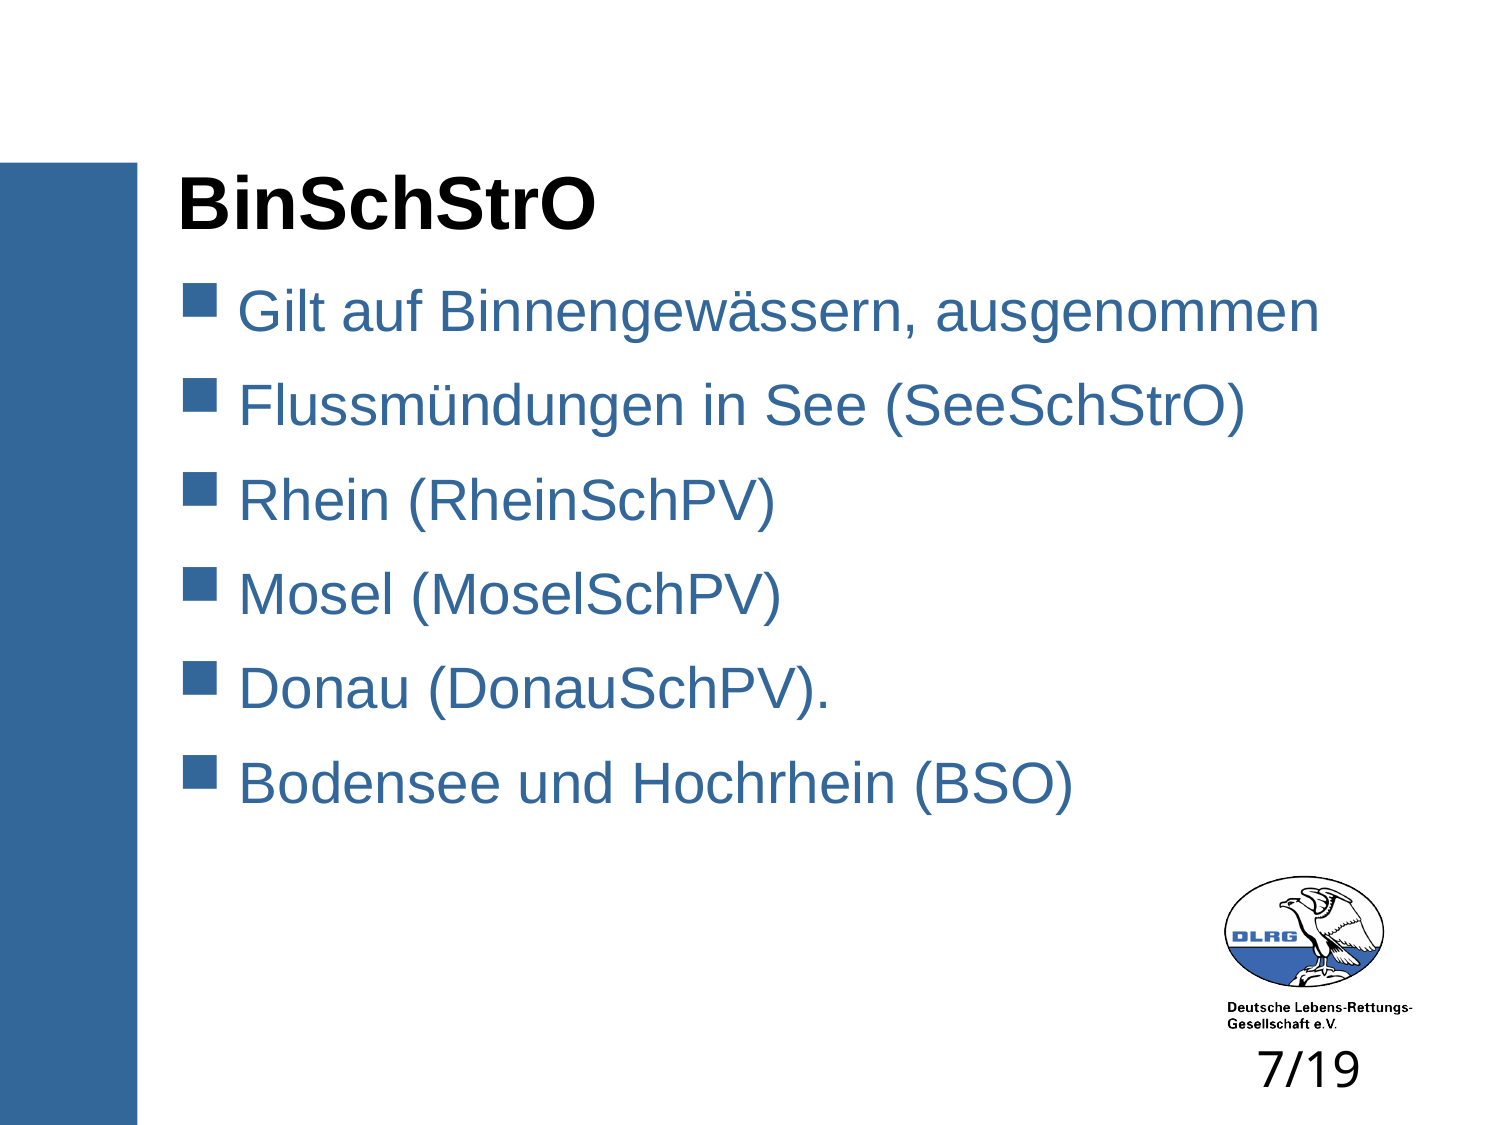

BinSchStrO
 Gilt auf Binnengewässern, ausgenommen
 Flussmündungen in See (SeeSchStrO)‏
 Rhein (RheinSchPV)‏
 Mosel (MoselSchPV)‏
 Donau (DonauSchPV).
 Bodensee und Hochrhein (BSO)